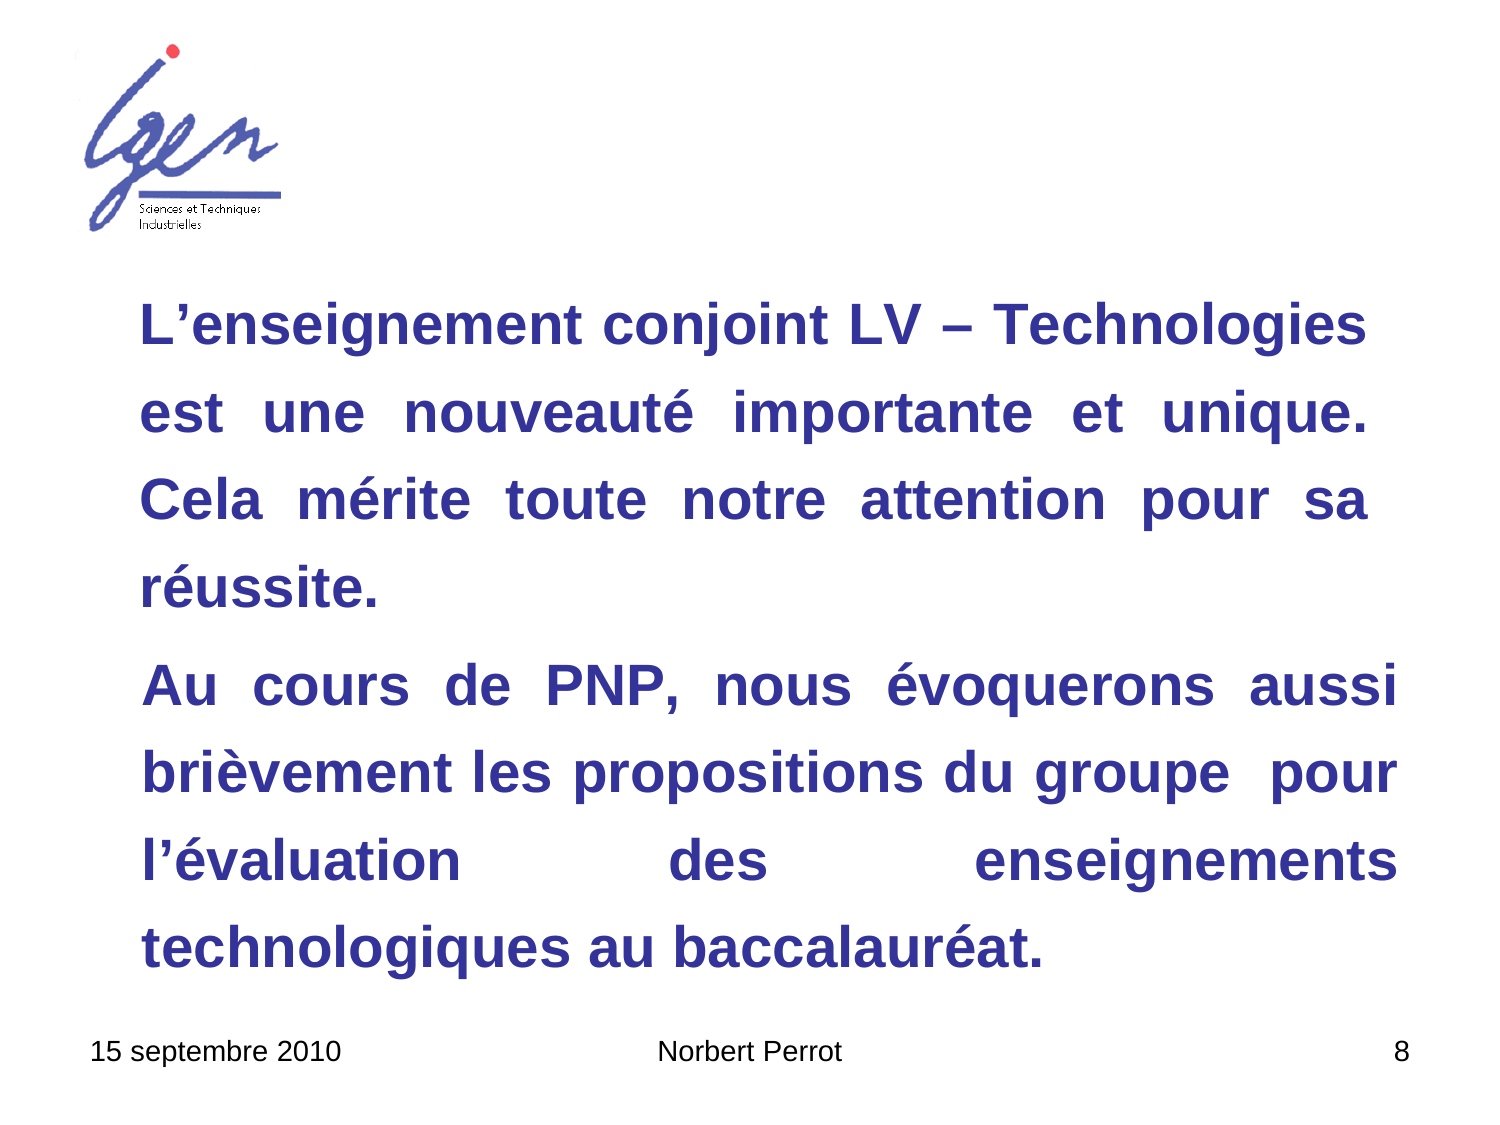

L’enseignement conjoint LV – Technologies est une nouveauté importante et unique. Cela mérite toute notre attention pour sa réussite.
Au cours de PNP, nous évoquerons aussi brièvement les propositions du groupe pour l’évaluation des enseignements technologiques au baccalauréat.
15 septembre 2010
Norbert Perrot